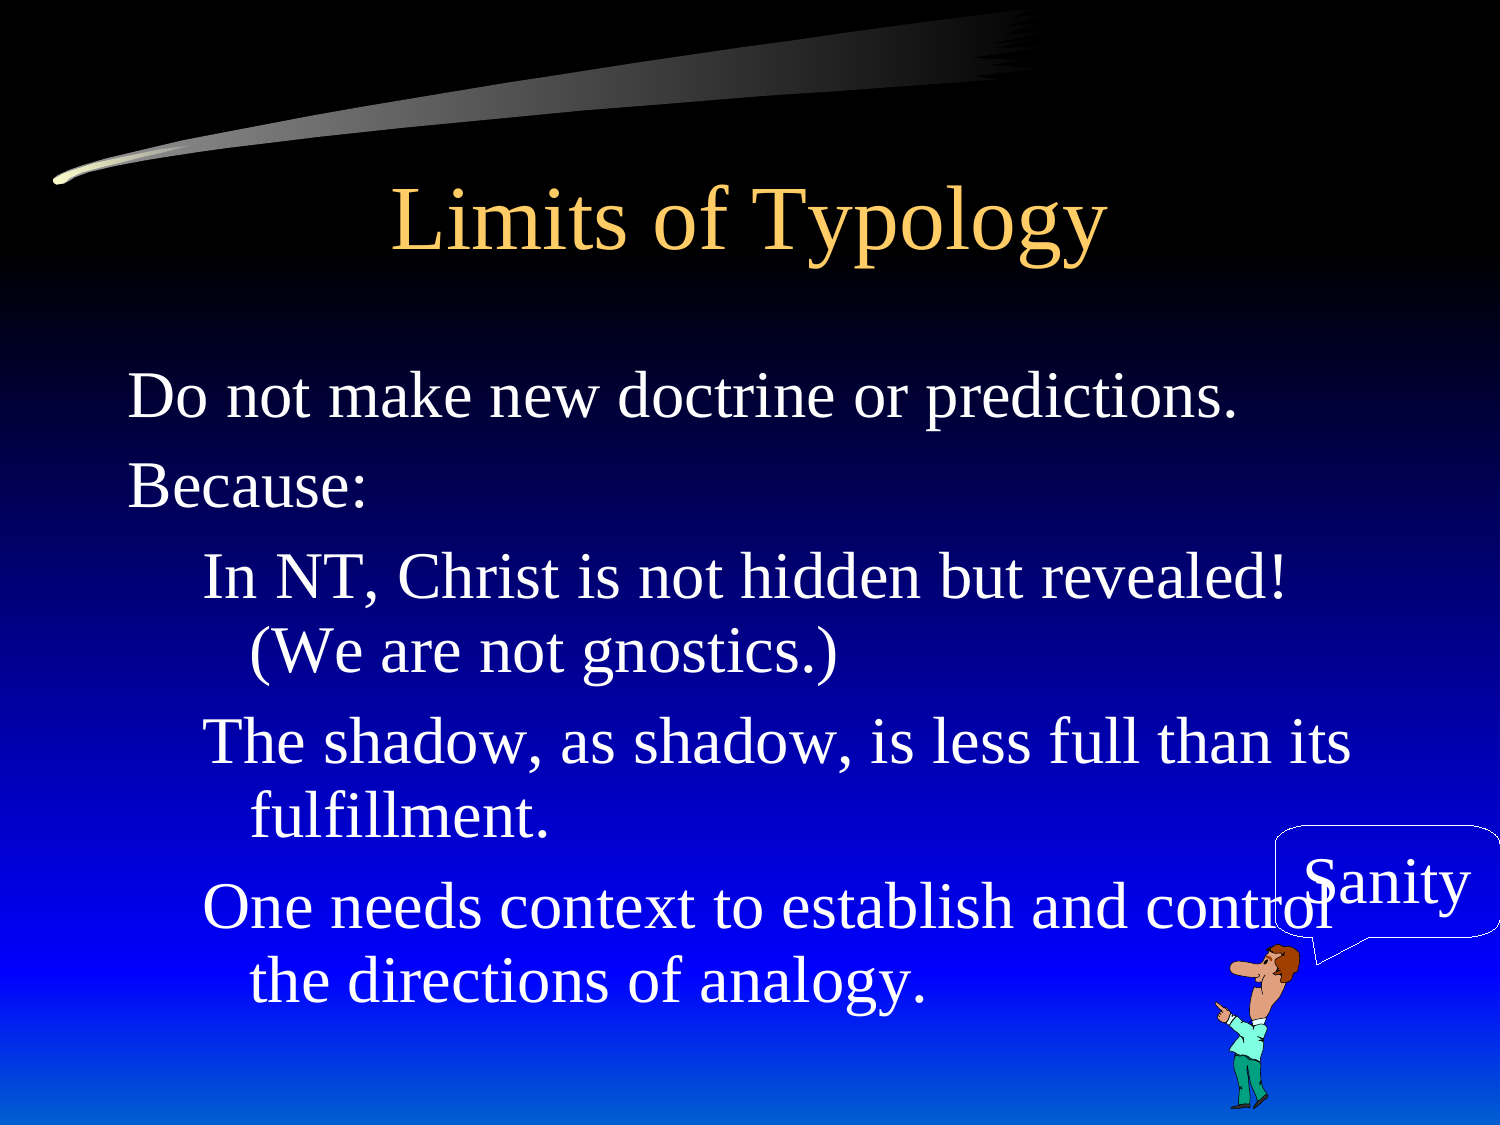

# Limits of Typology
Do not make new doctrine or predictions.
Because:
In NT, Christ is not hidden but revealed! (We are not gnostics.)
The shadow, as shadow, is less full than its fulfillment.
One needs context to establish and control the directions of analogy.
Sanity